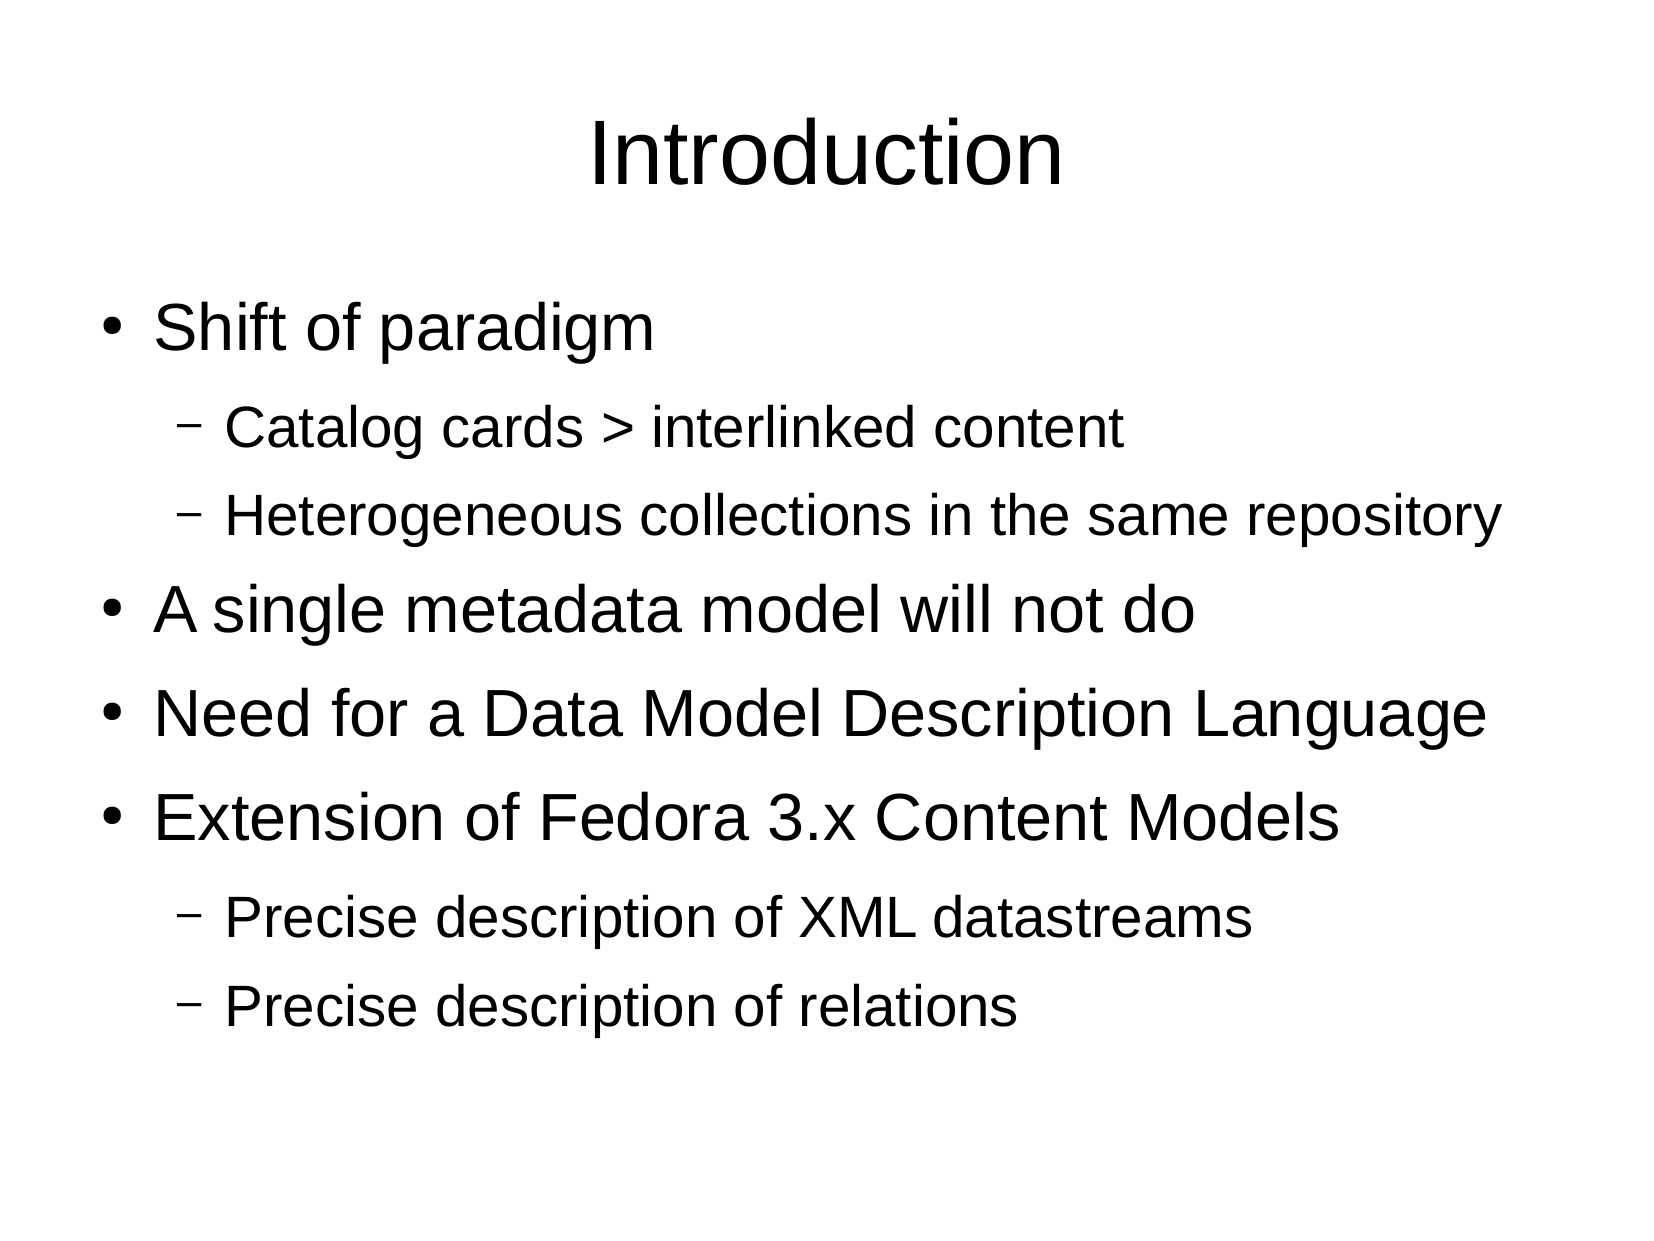

# Introduction
Shift of paradigm
Catalog cards ­> interlinked content
Heterogeneous collections in the same repository
A single metadata model will not do
Need for a Data Model Description Language
Extension of Fedora 3.x Content Models
Precise description of XML datastreams
Precise description of relations